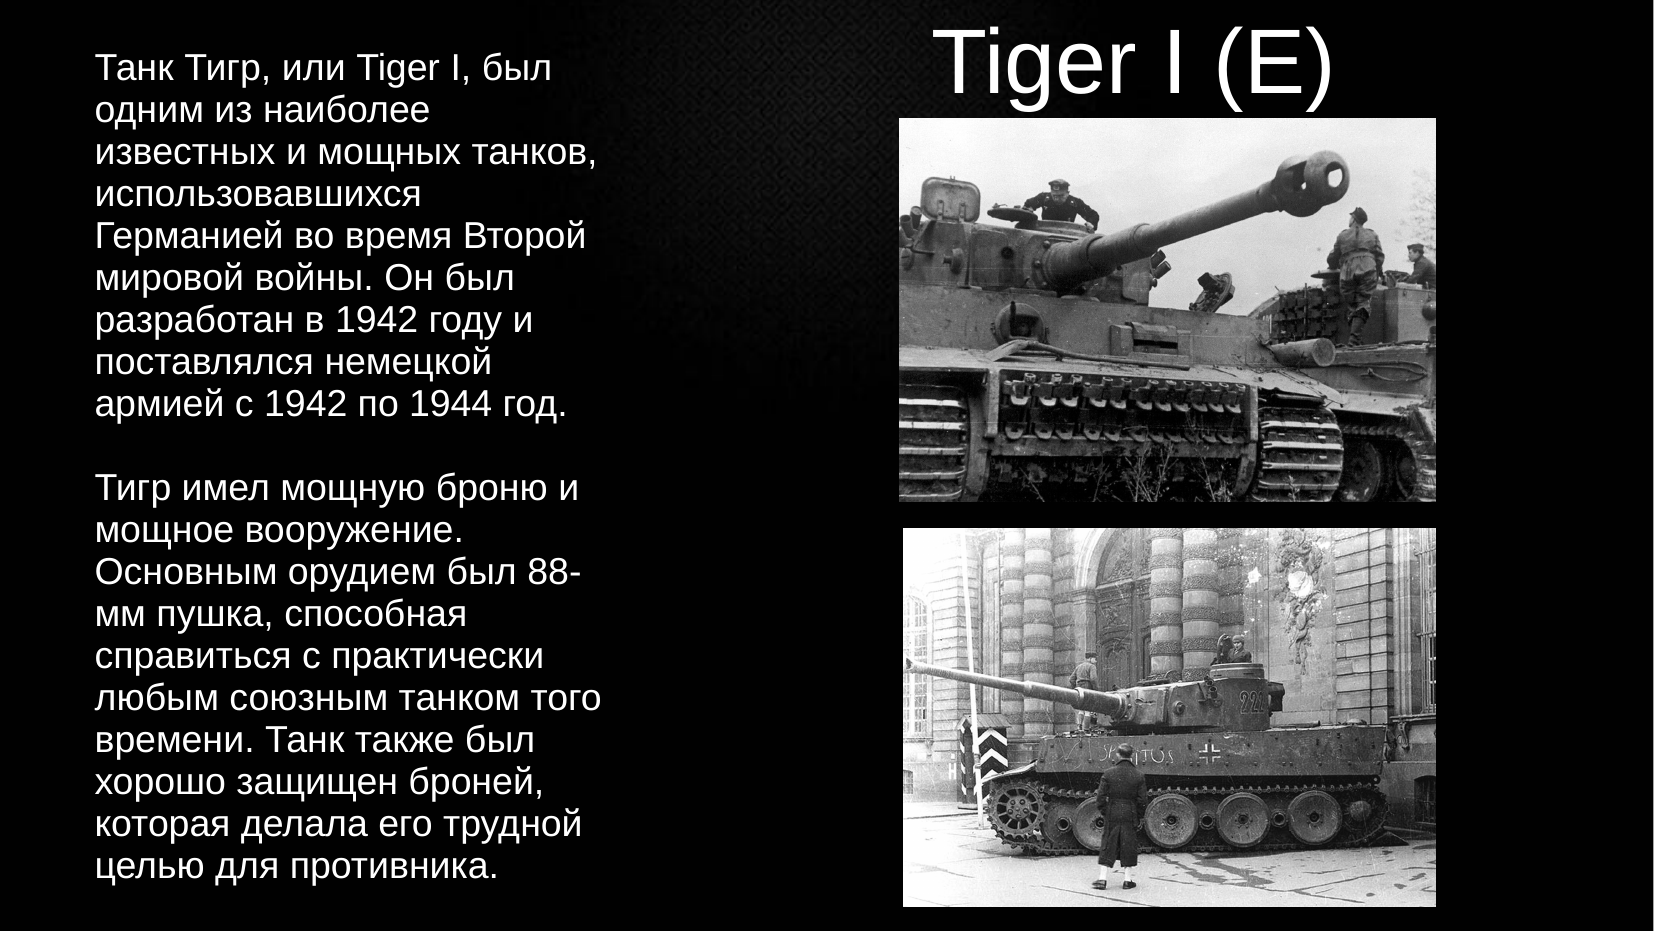

Tiger I (E)
# Танк Тигр, или Tiger I, был одним из наиболее известных и мощных танков, использовавшихся Германией во время Второй мировой войны. Он был разработан в 1942 году и поставлялся немецкой армией с 1942 по 1944 год. Тигр имел мощную броню и мощное вооружение. Основным орудием был 88-мм пушка, способная справиться с практически любым союзным танком того времени. Танк также был хорошо защищен броней, которая делала его трудной целью для противника.